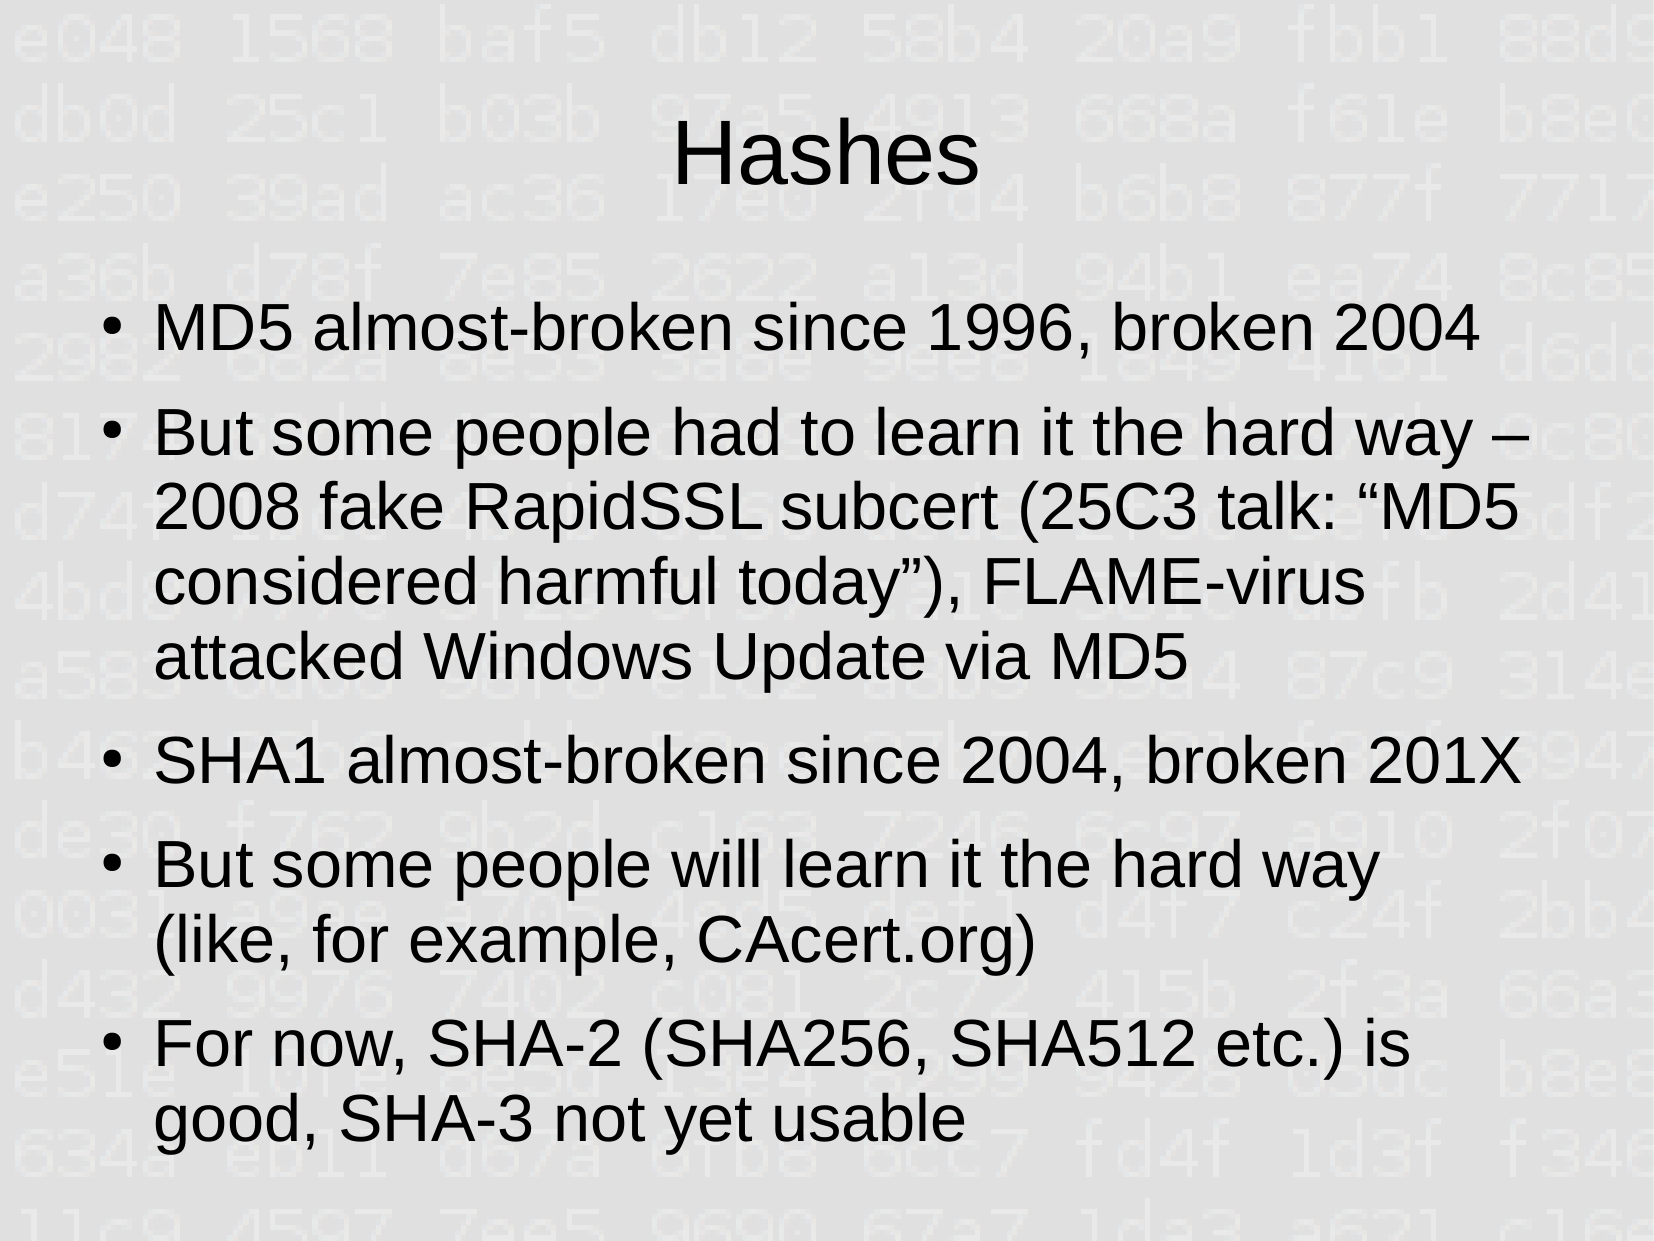

# Hashes
MD5 almost-broken since 1996, broken 2004
But some people had to learn it the hard way – 2008 fake RapidSSL subcert (25C3 talk: “MD5 considered harmful today”), FLAME-virus attacked Windows Update via MD5
SHA1 almost-broken since 2004, broken 201X
But some people will learn it the hard way (like, for example, CAcert.org)
For now, SHA-2 (SHA256, SHA512 etc.) is good, SHA-3 not yet usable